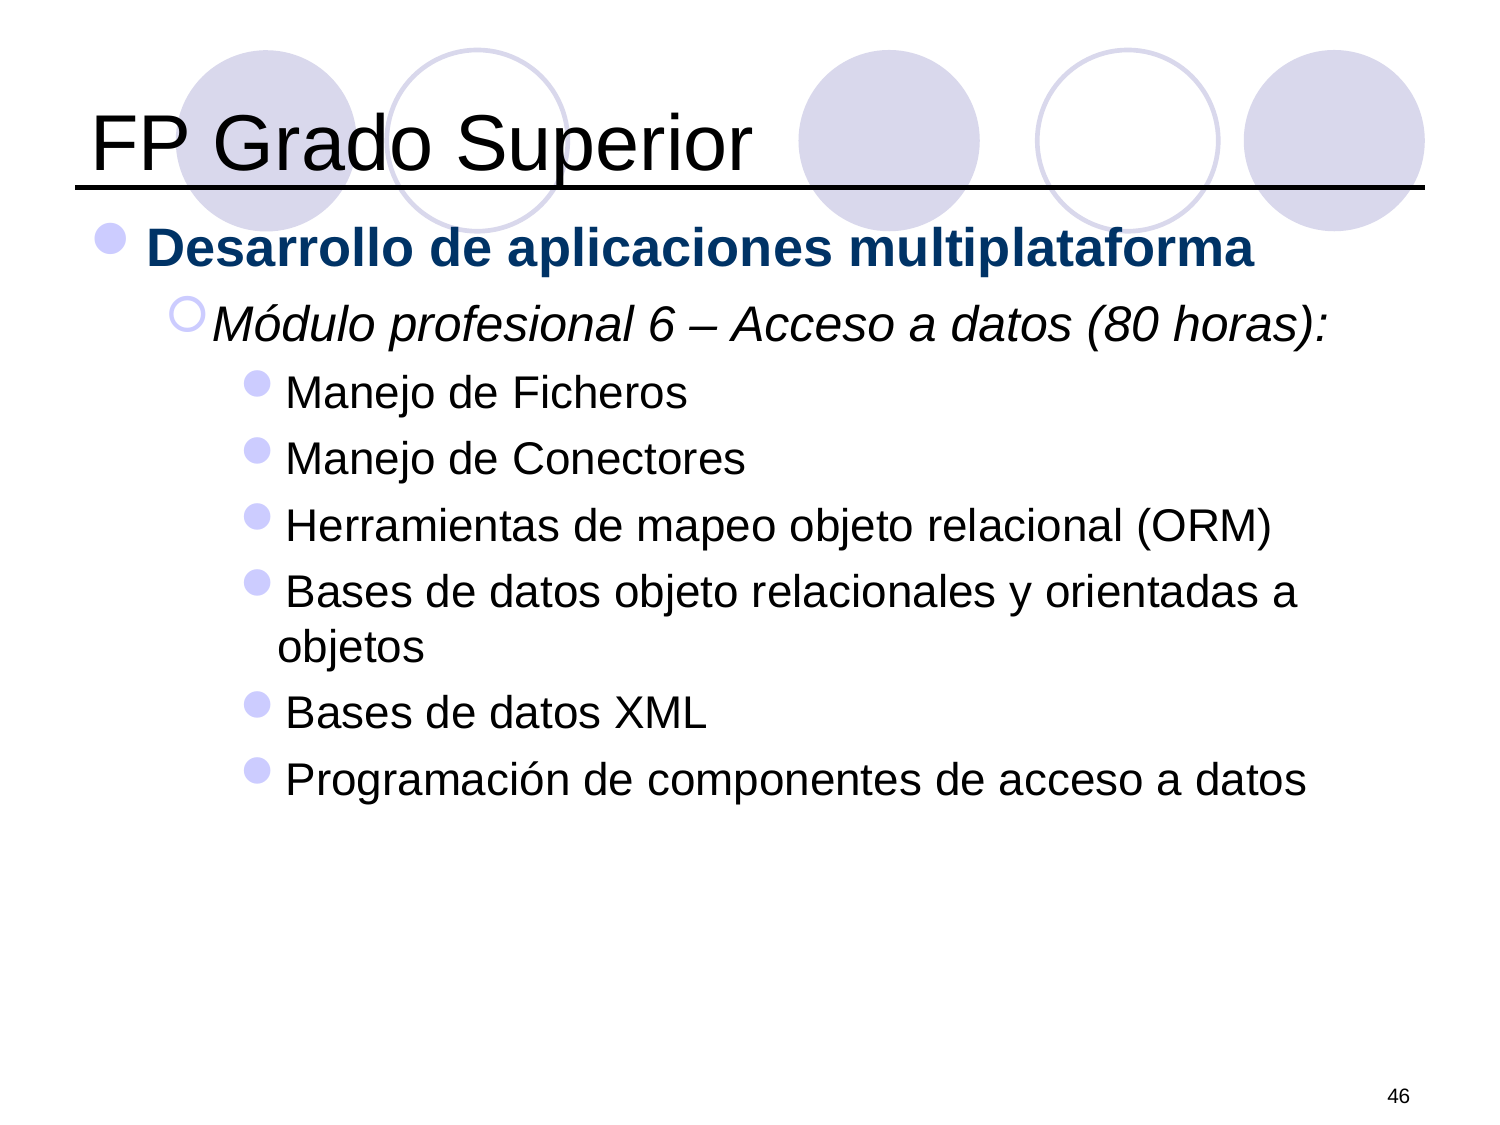

# FP Grado Superior
Desarrollo de aplicaciones multiplataforma
Módulo profesional 6 – Acceso a datos (80 horas):
Manejo de Ficheros
Manejo de Conectores
Herramientas de mapeo objeto relacional (ORM)
Bases de datos objeto relacionales y orientadas a objetos
Bases de datos XML
Programación de componentes de acceso a datos